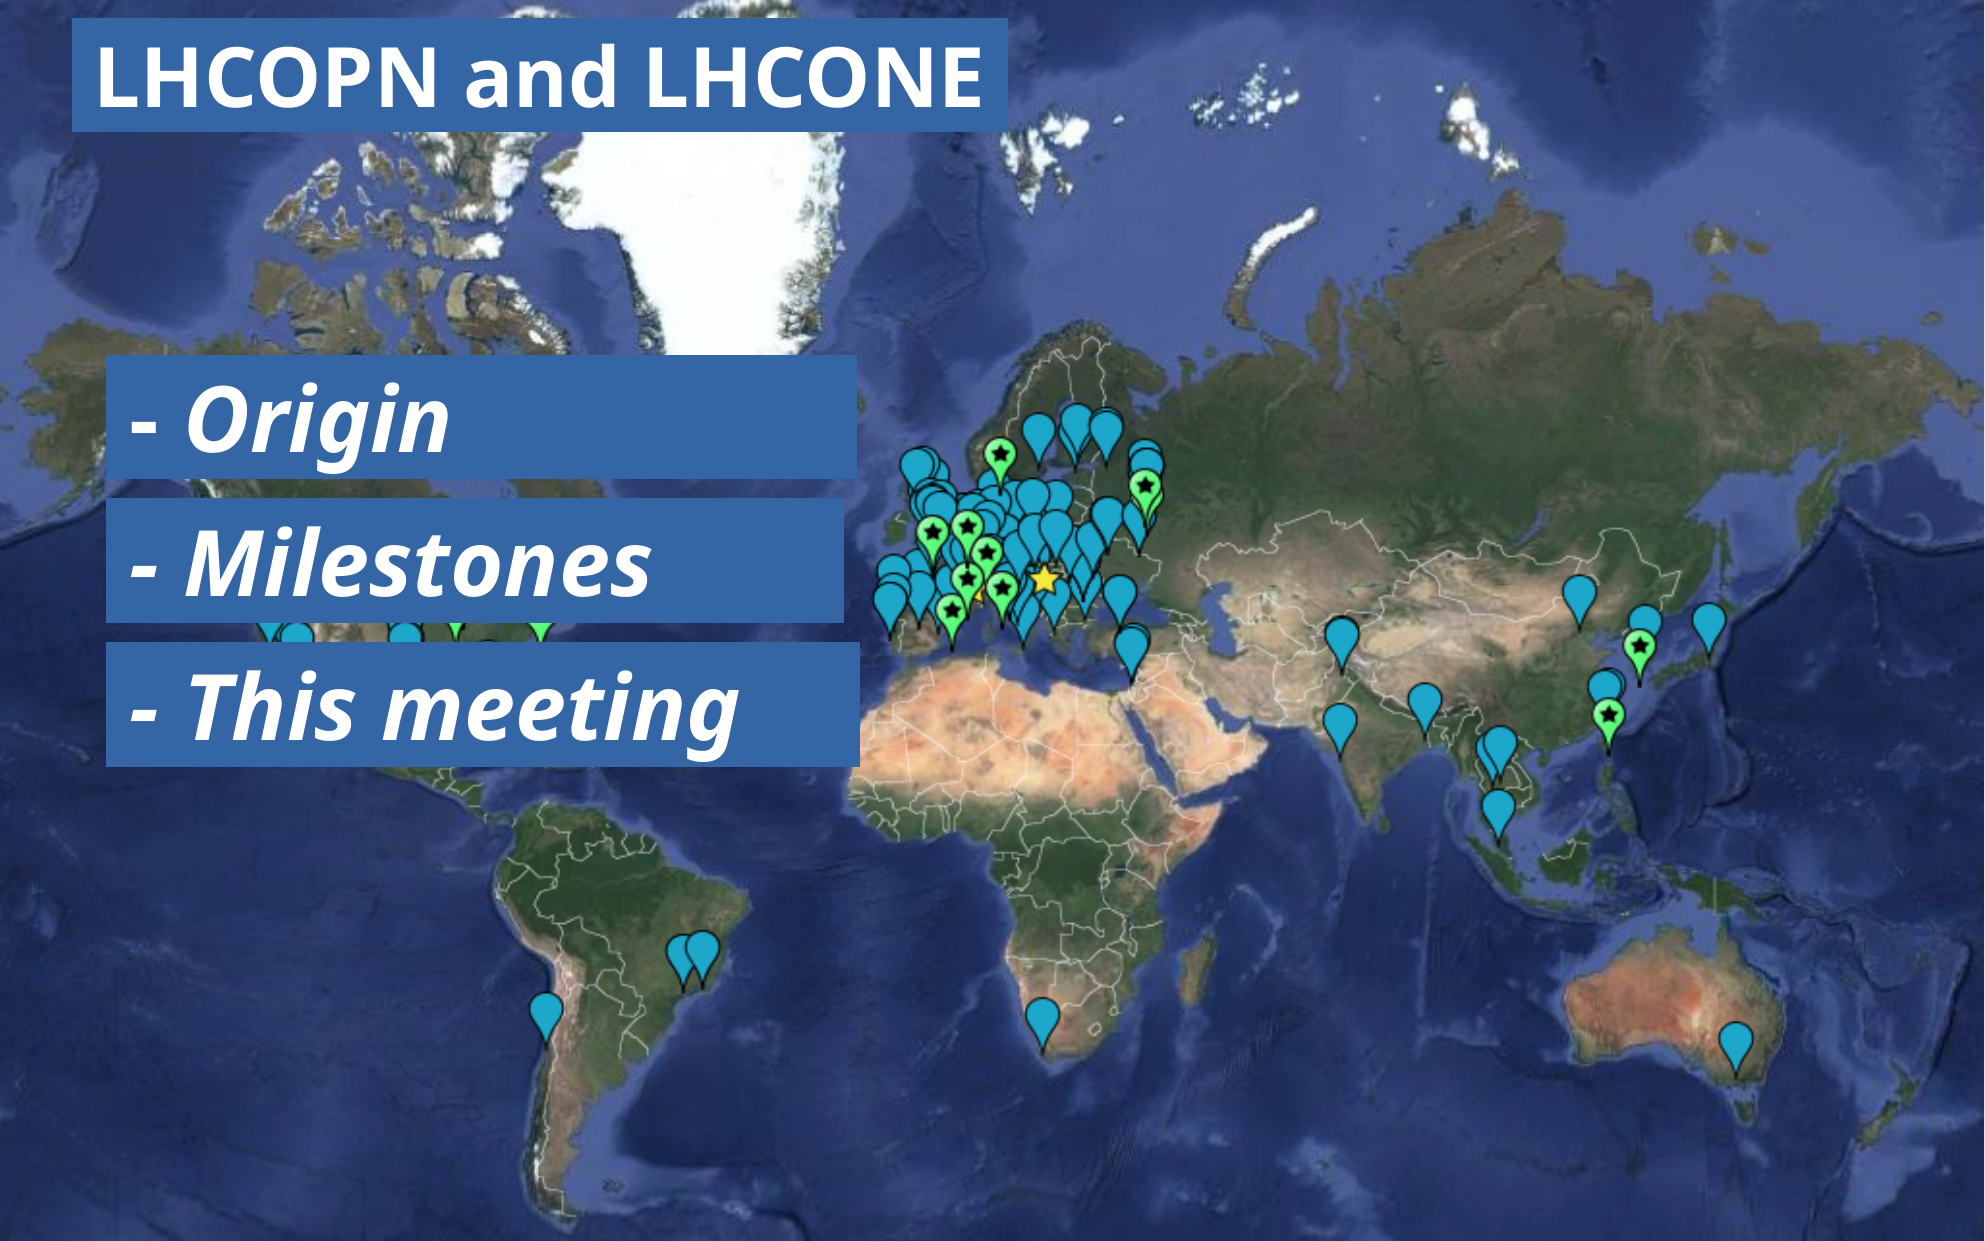

# LHCOPN and LHCONE
 - Origin
 - Milestones
 - This meeting